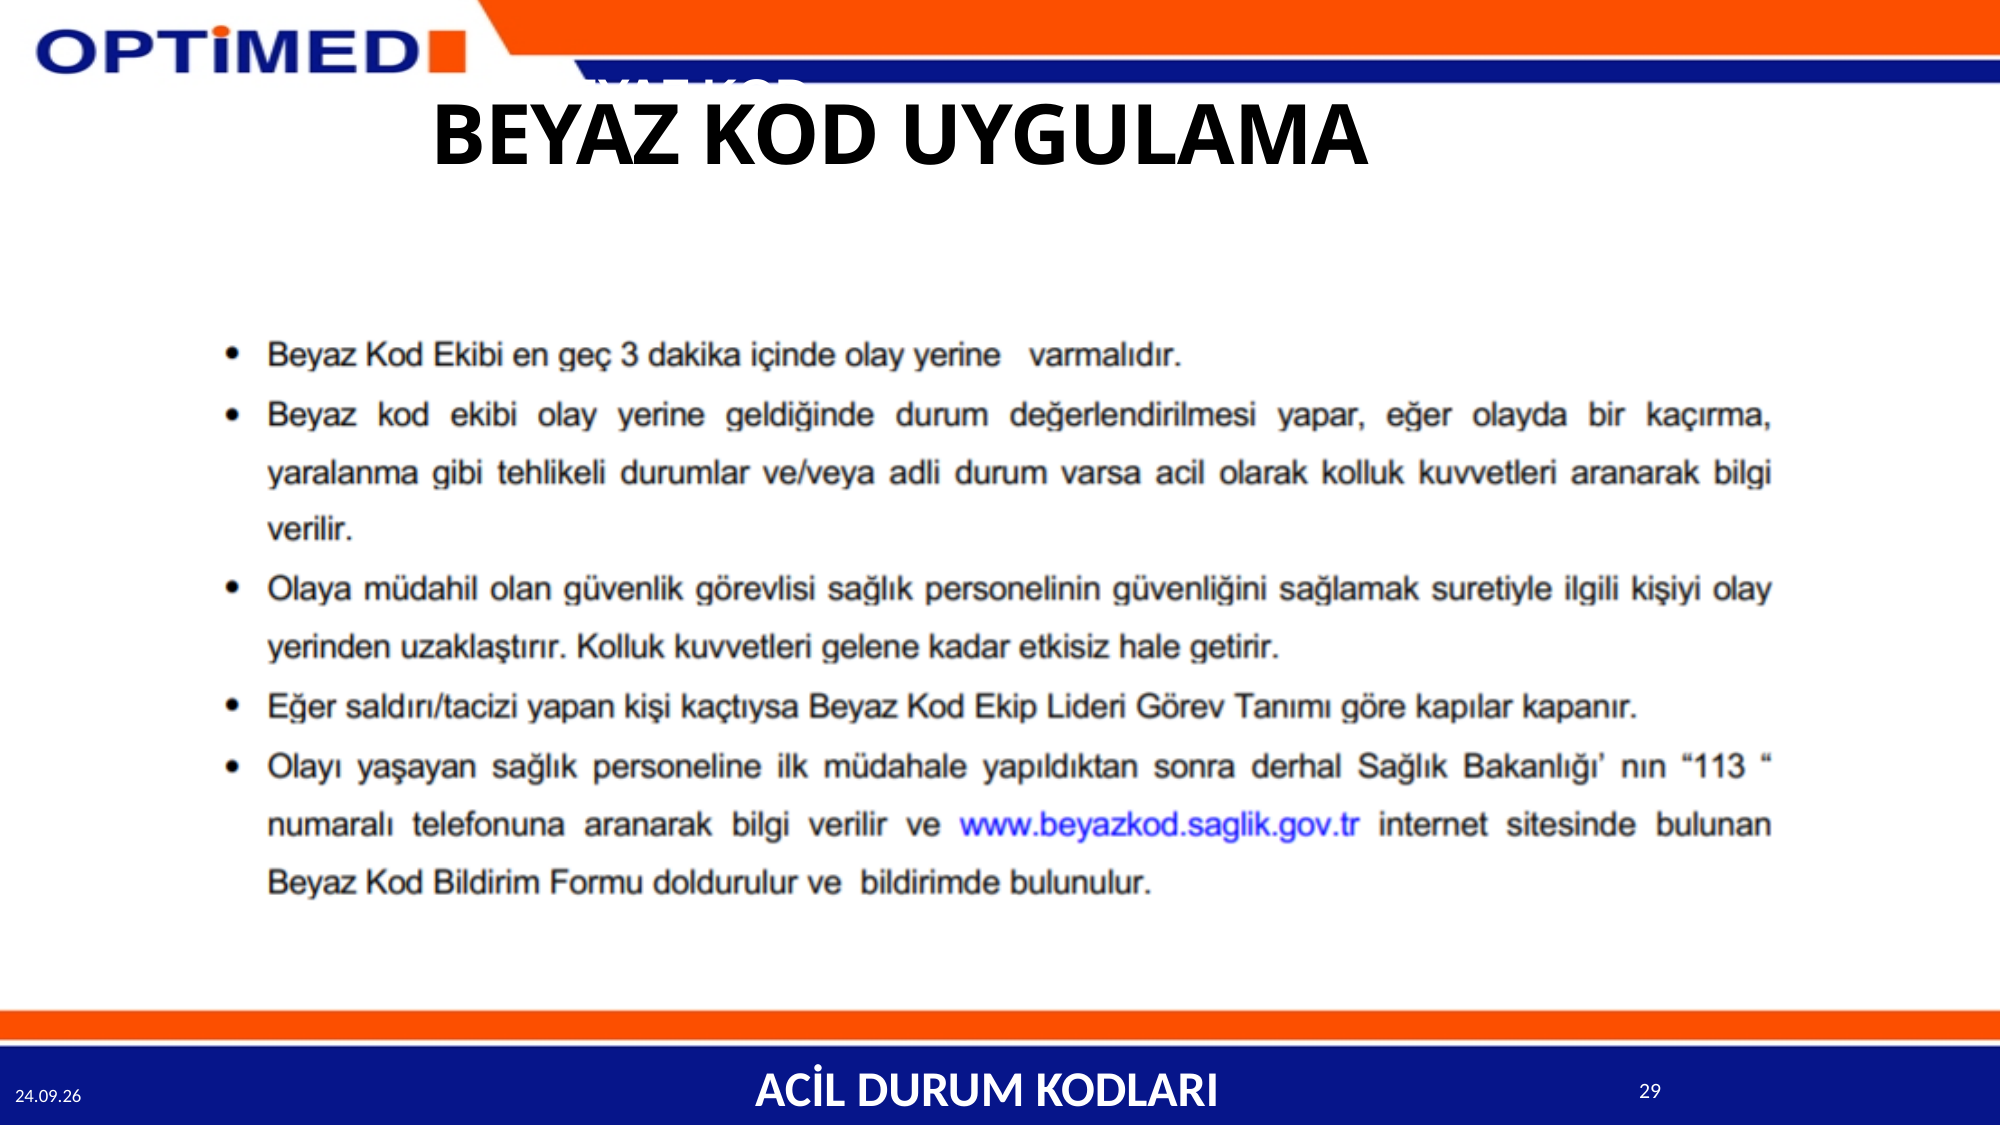

# BEYAZ KOD
BEYAZ KOD UYGULAMA
ACİL DURUM KODLARI